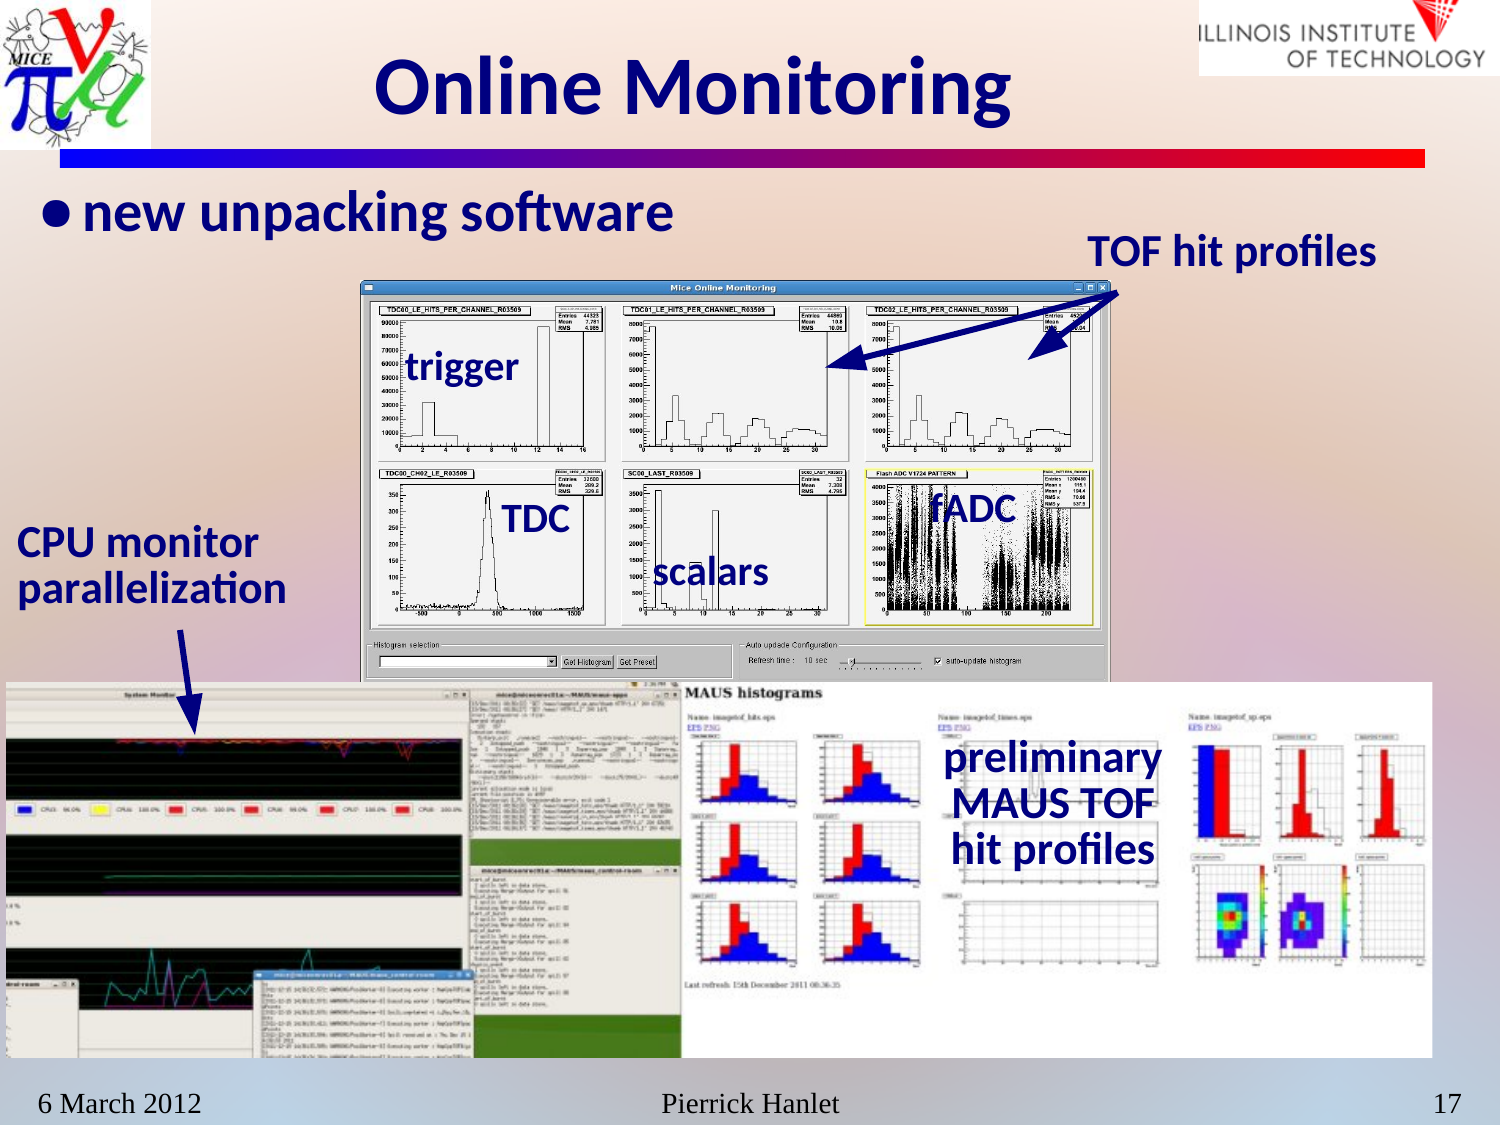

# Online Monitoring
new unpacking software
TOF hit profiles
trigger
fADC
TDC
CPU monitor
parallelization
scalars
preliminary
MAUS TOF
hit profiles
17